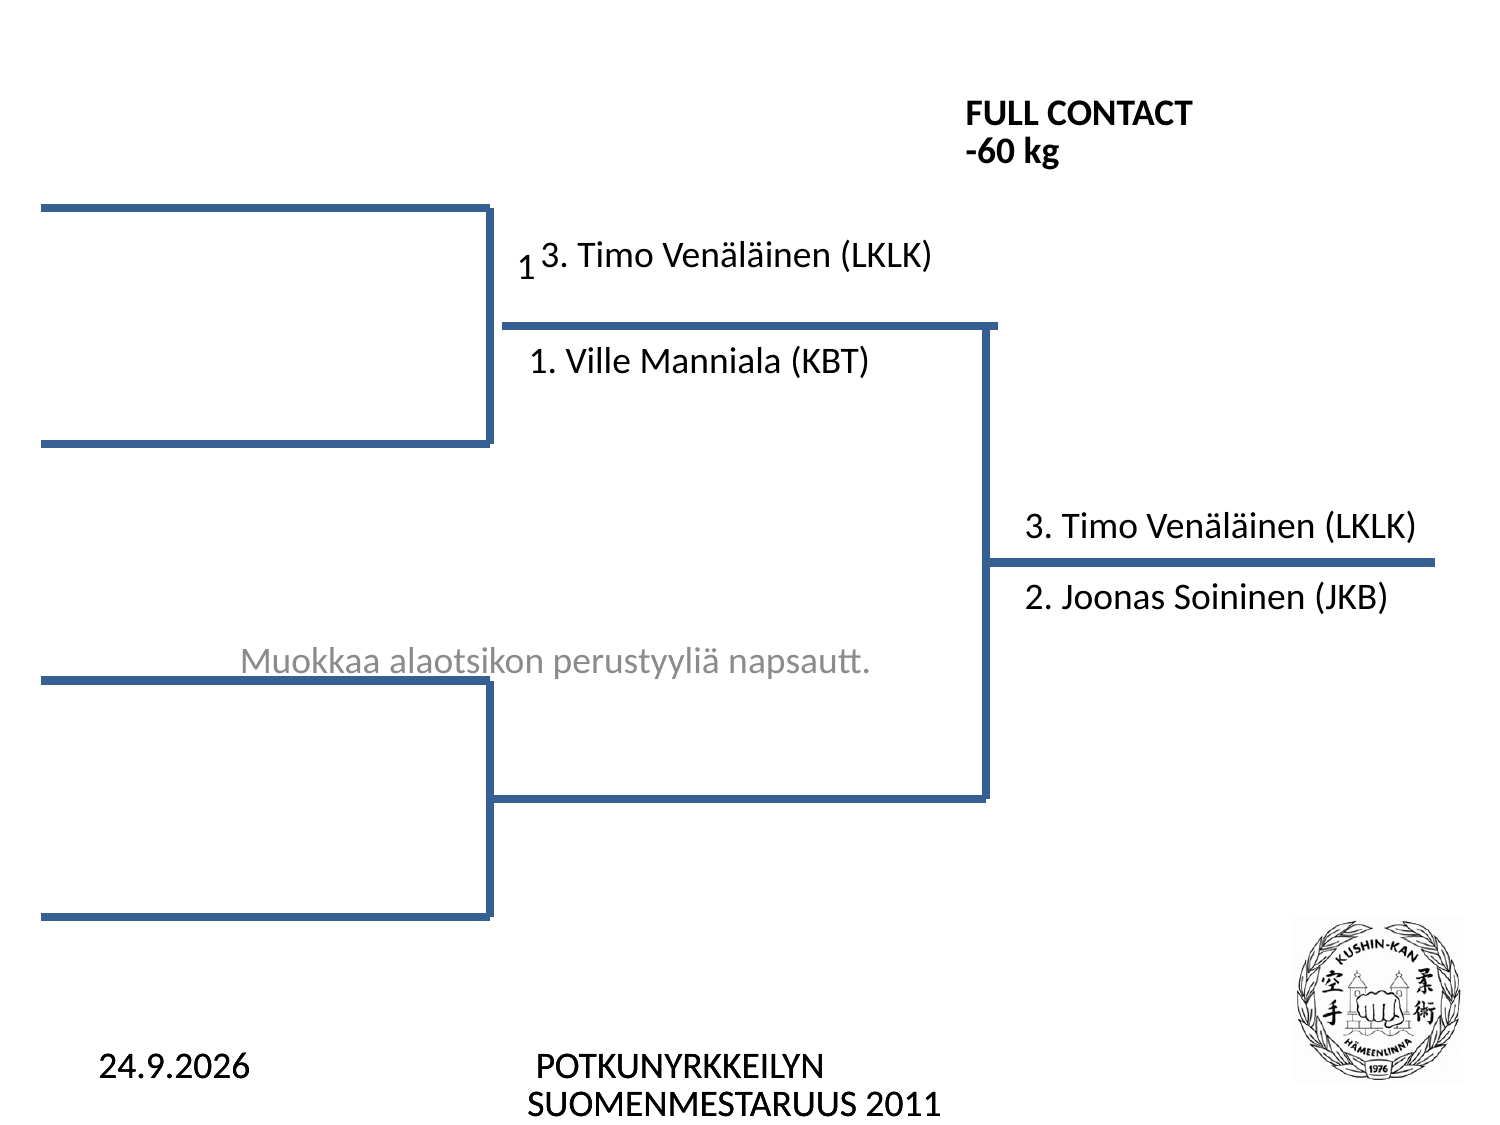

FULL CONTACT
-60 kg
3. Timo Venäläinen (LKLK)
1
1. Ville Manniala (KBT)
3. Timo Venäläinen (LKLK)
2. Joonas Soininen (JKB)
<footer>POTKUNYRKKEILYN SUOMENMESTARUUS 2011